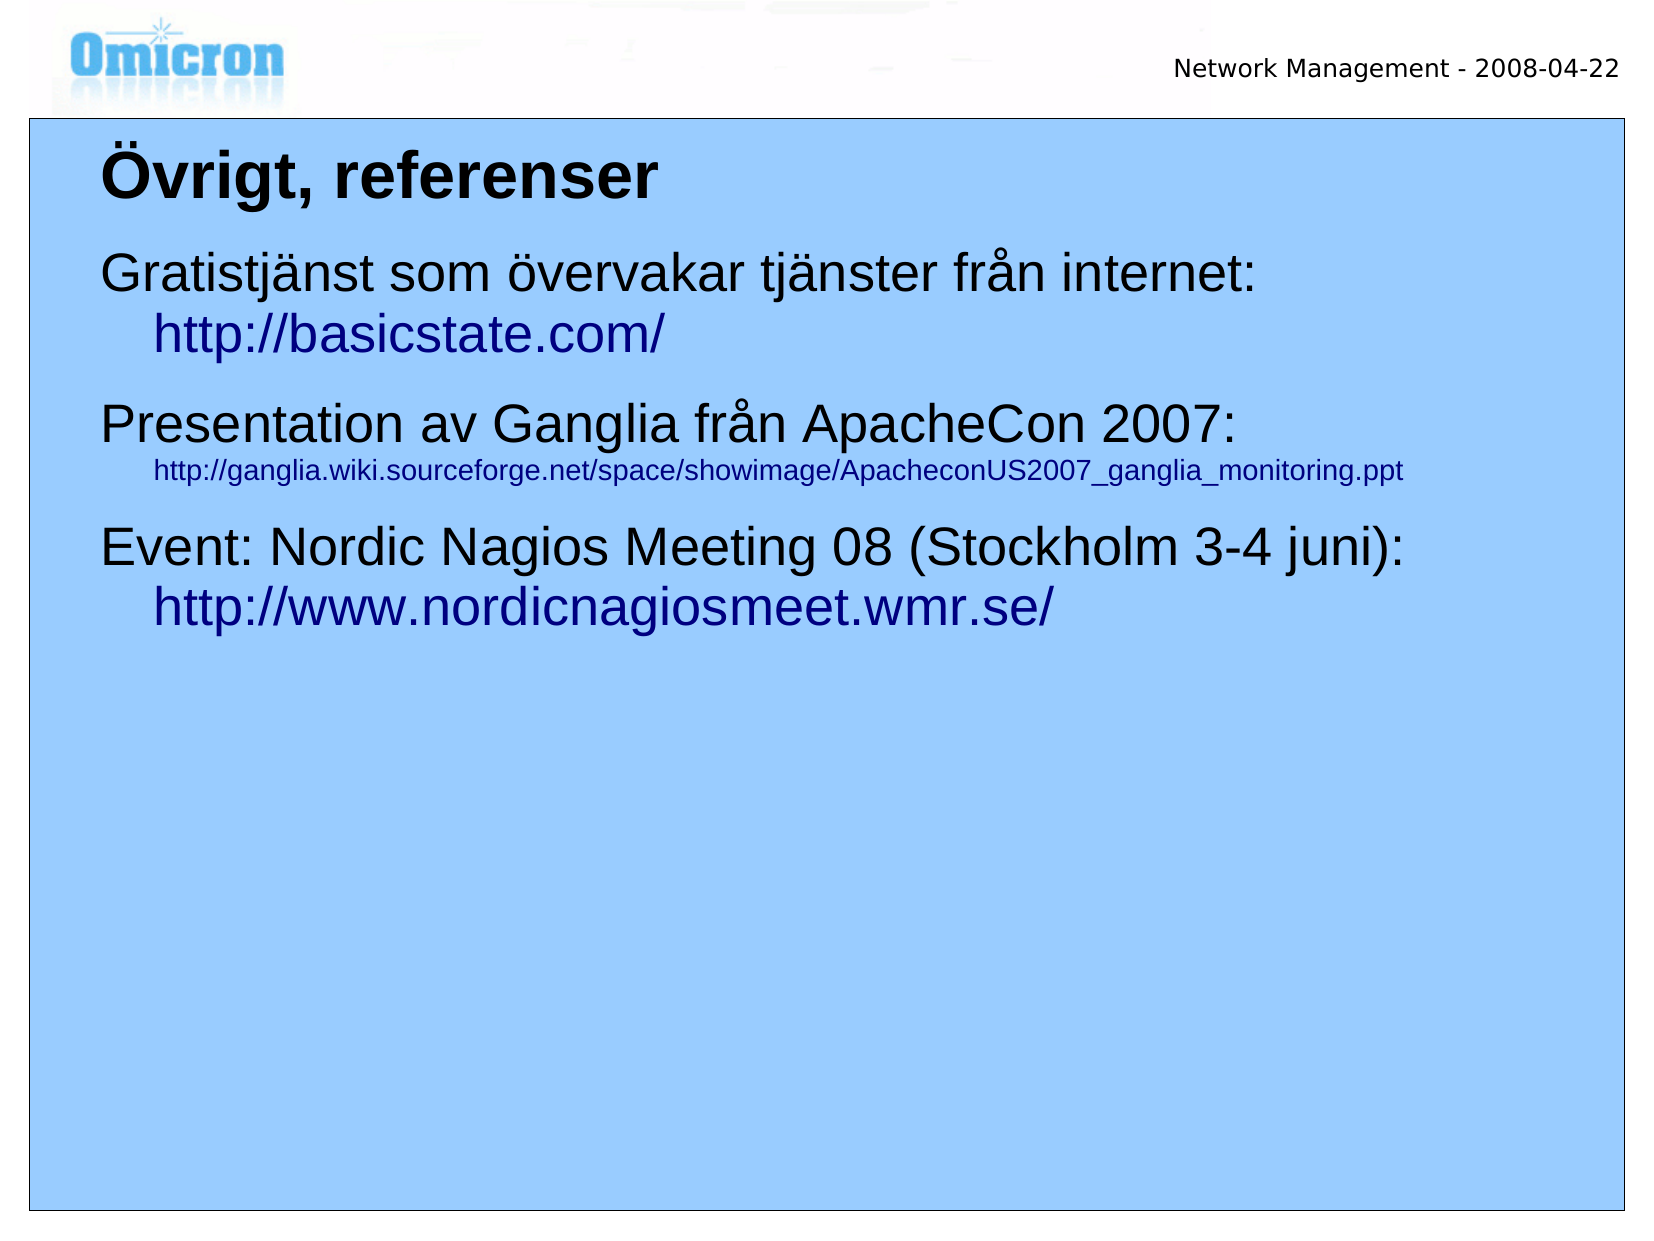

Network Management - 2008-04-22
Övrigt, referenser
Gratistjänst som övervakar tjänster från internet: http://basicstate.com/
Presentation av Ganglia från ApacheCon 2007: http://ganglia.wiki.sourceforge.net/space/showimage/ApacheconUS2007_ganglia_monitoring.ppt
Event: Nordic Nagios Meeting 08 (Stockholm 3-4 juni): http://www.nordicnagiosmeet.wmr.se/
#